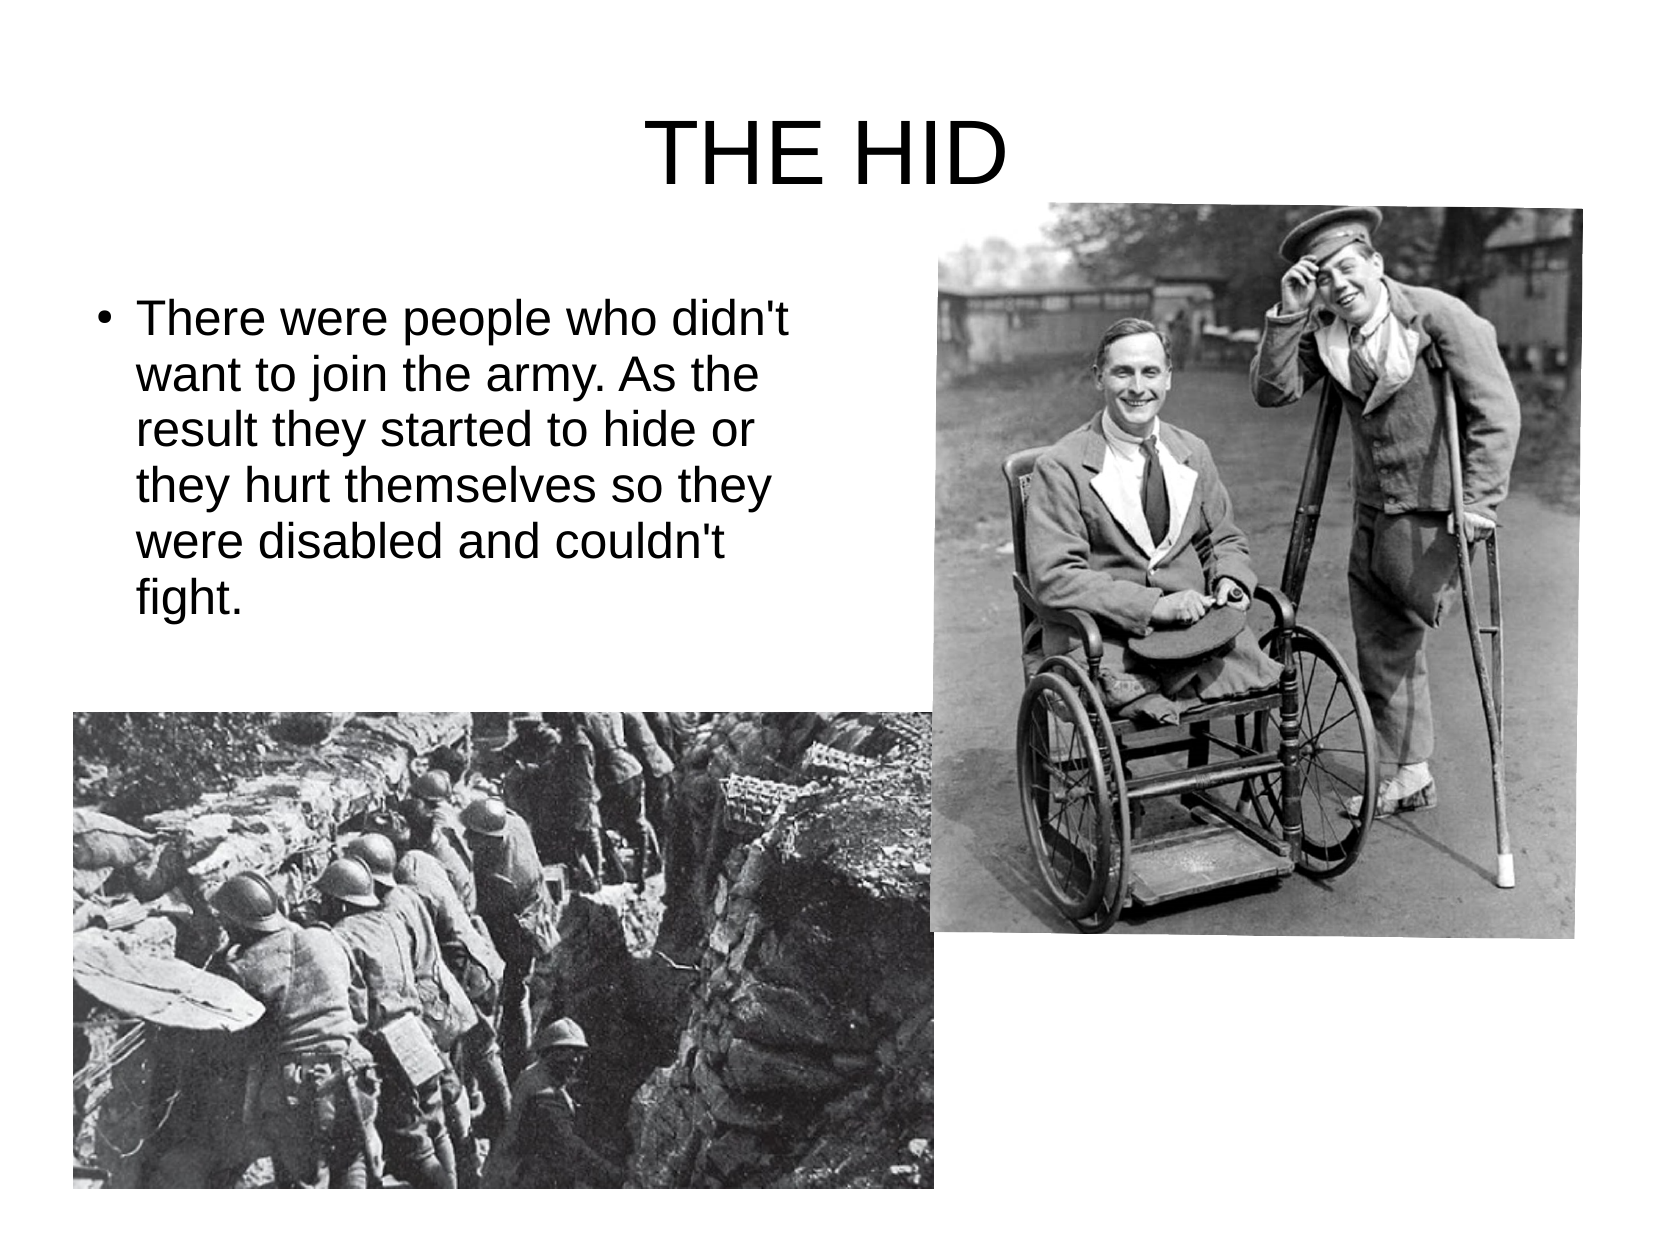

# THE HID
There were people who didn't want to join the army. As the result they started to hide or they hurt themselves so they were disabled and couldn't fight.